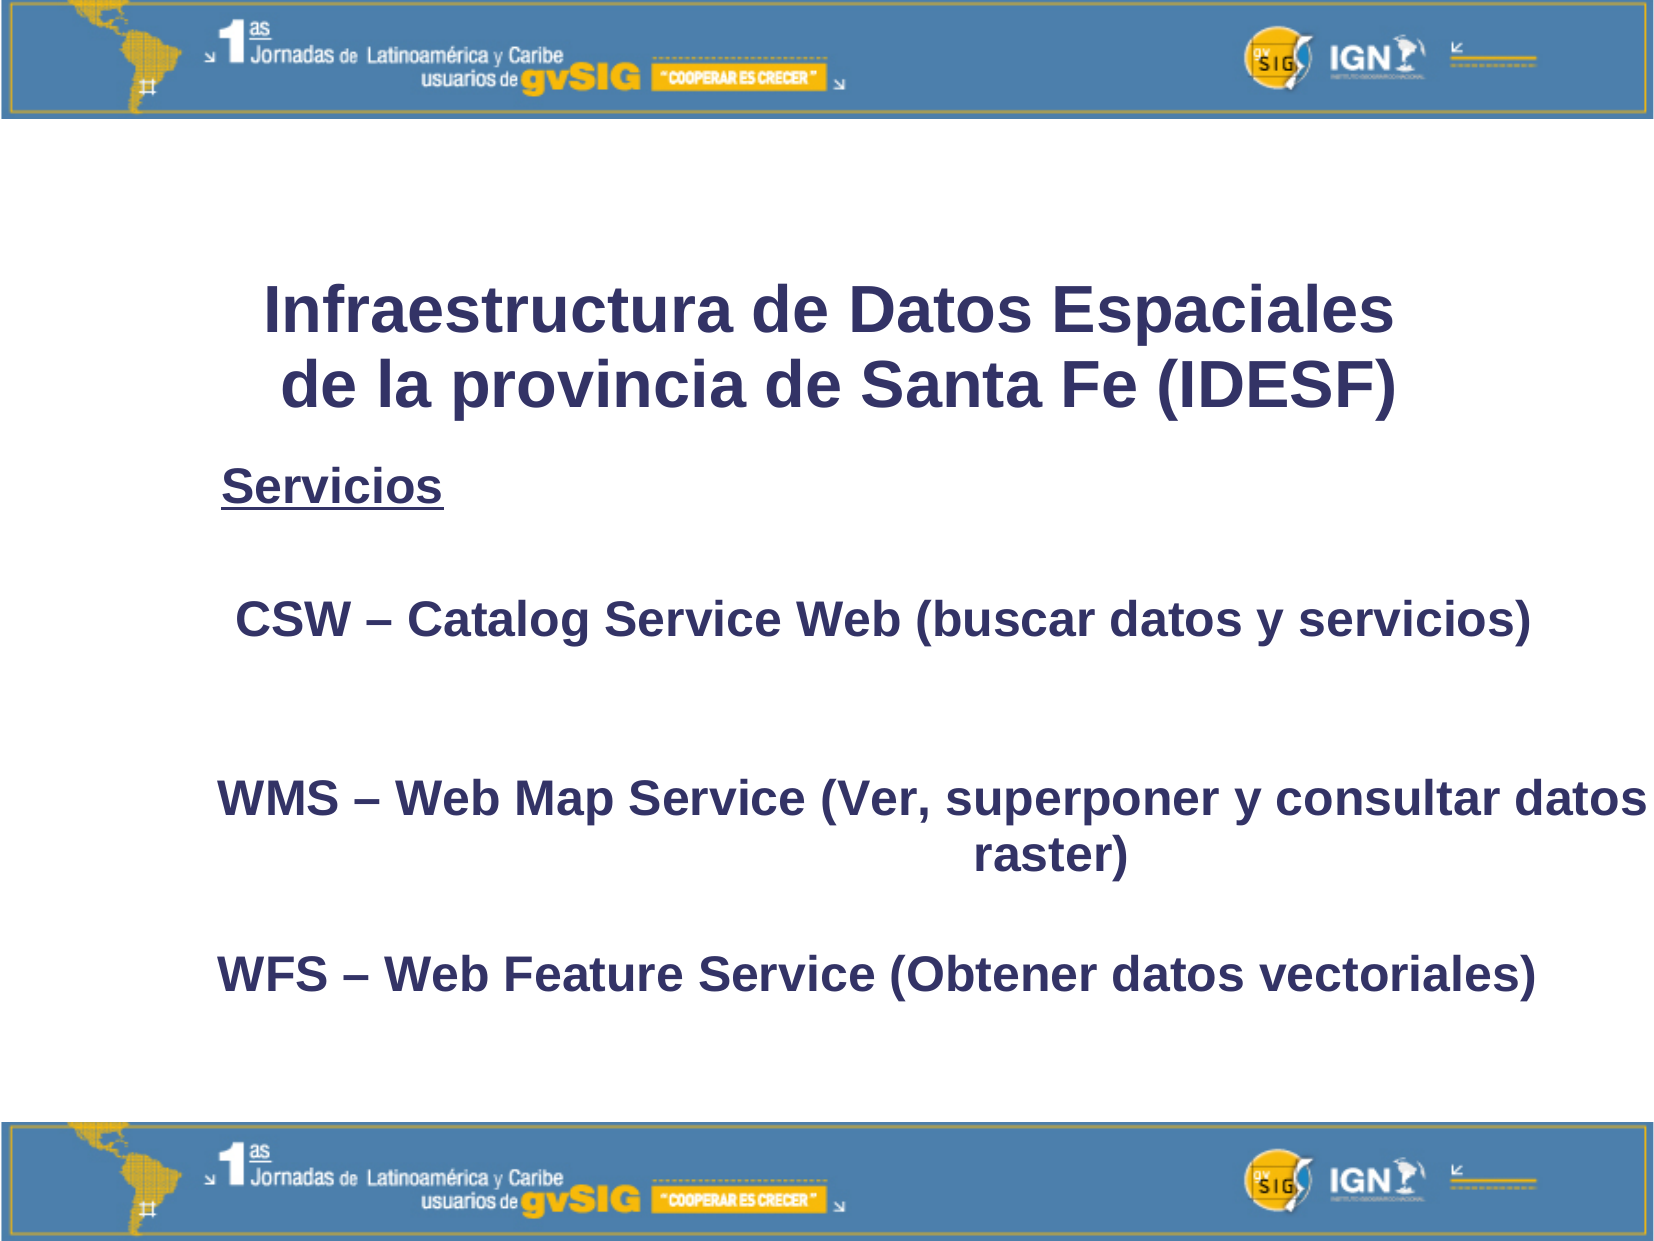

Infraestructura de Datos Espaciales
de la provincia de Santa Fe (IDESF)
Servicios
 CSW – Catalog Service Web (buscar datos y servicios)
 WMS – Web Map Service (Ver, superponer y consultar datos
 raster)
 WFS – Web Feature Service (Obtener datos vectoriales)